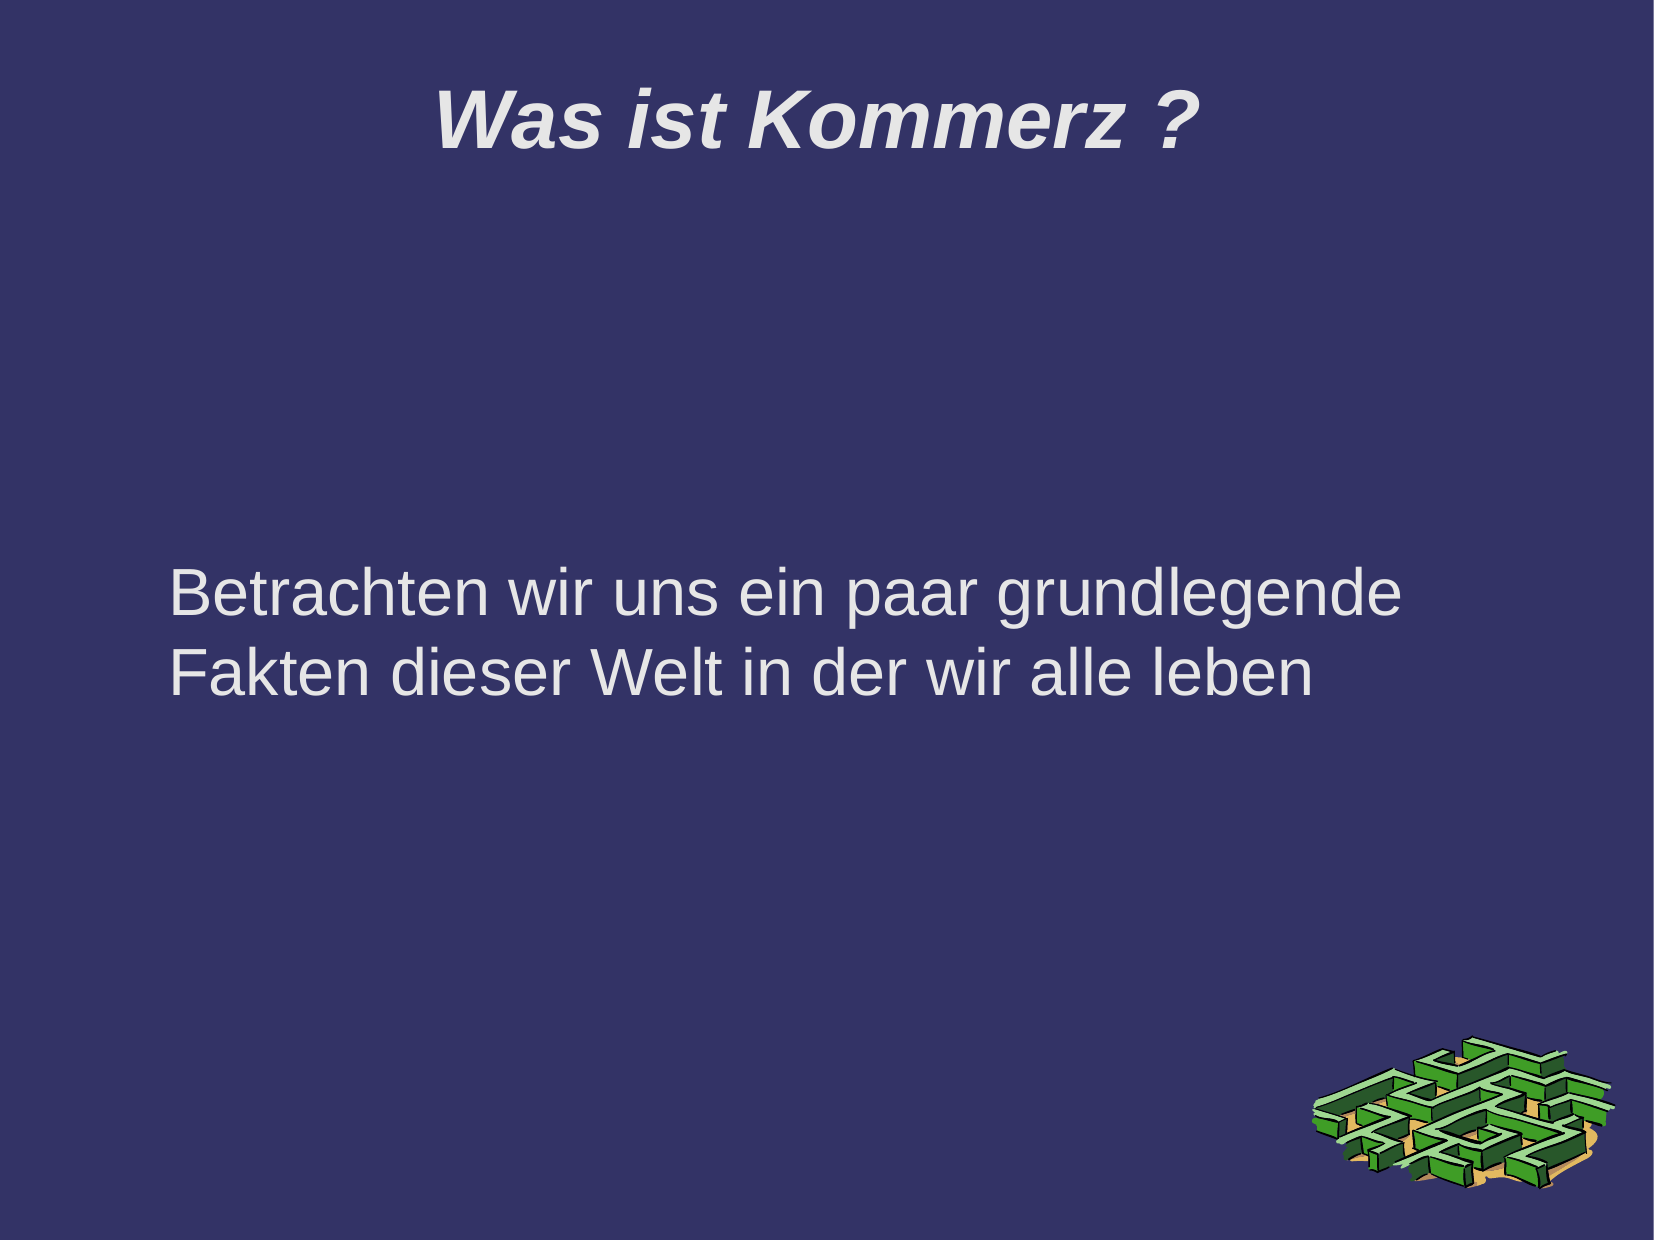

# Was ist Kommerz ?
Betrachten wir uns ein paar grundlegende Fakten dieser Welt in der wir alle leben